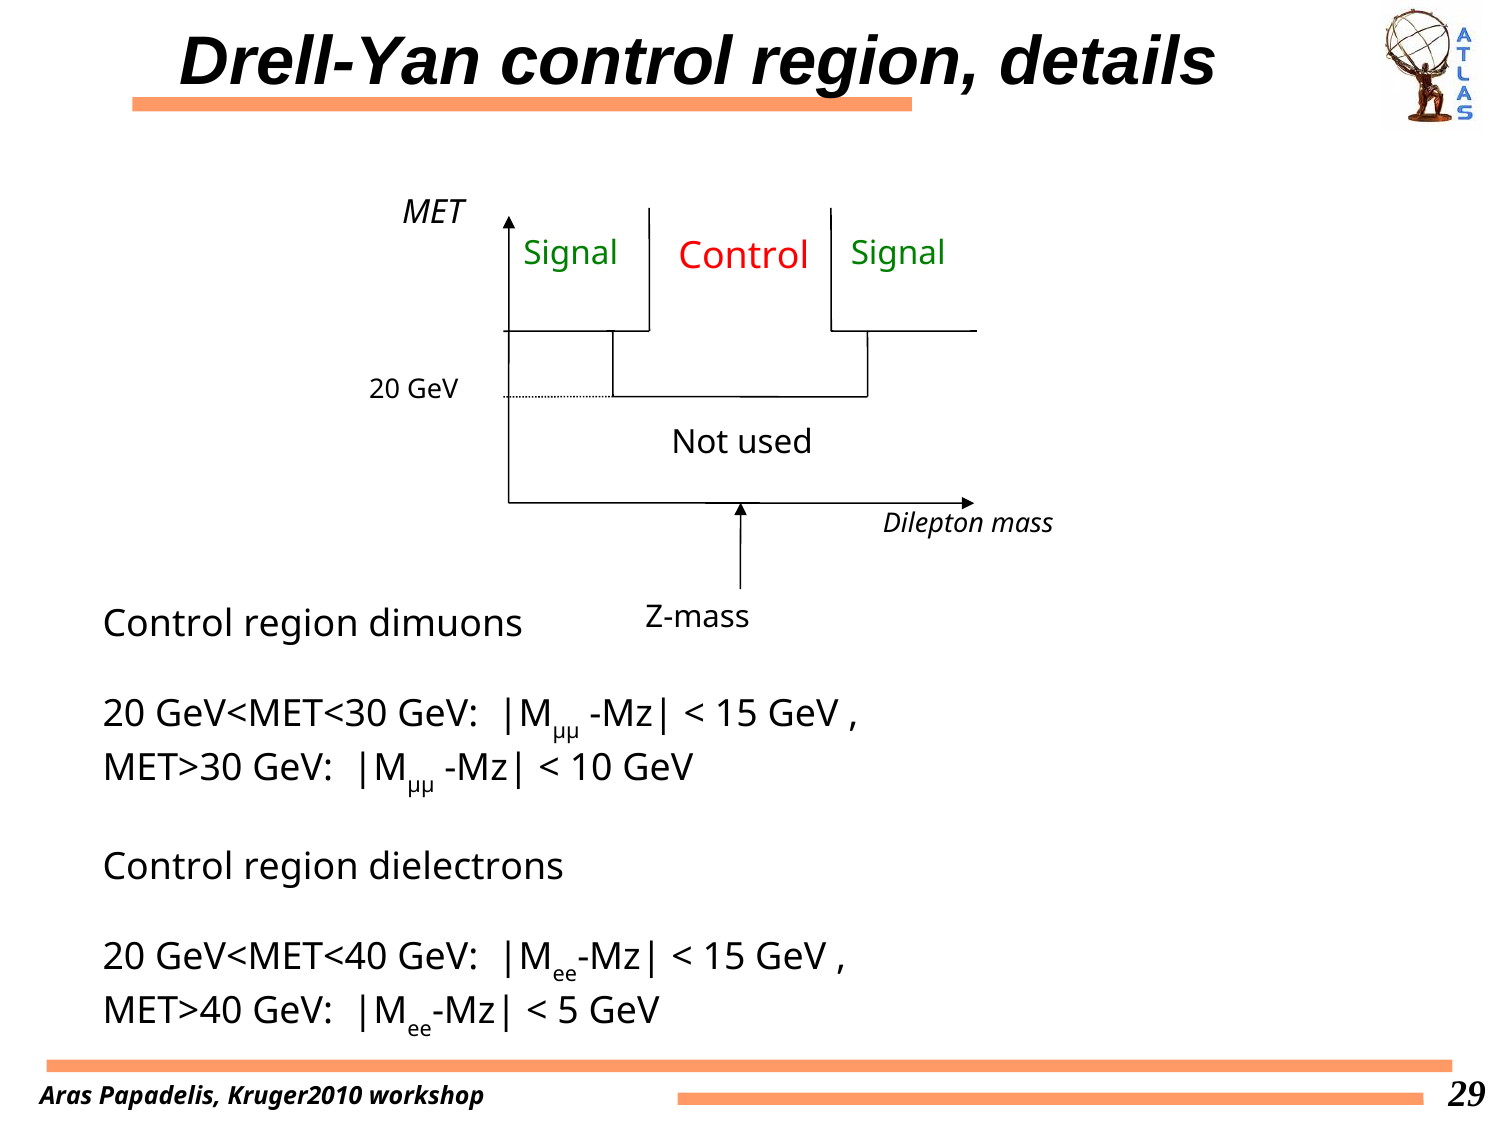

# Drell-Yan control region, details
MET
Signal
Signal
Control
20 GeV
Not used
Dilepton mass
Z-mass
Control region dimuons
20 GeV<MET<30 GeV: |Mμμ -Mz| < 15 GeV ,
MET>30 GeV: |Mμμ -Mz| < 10 GeV
Control region dielectrons
20 GeV<MET<40 GeV: |Mee-Mz| < 15 GeV ,
MET>40 GeV: |Mee-Mz| < 5 GeV